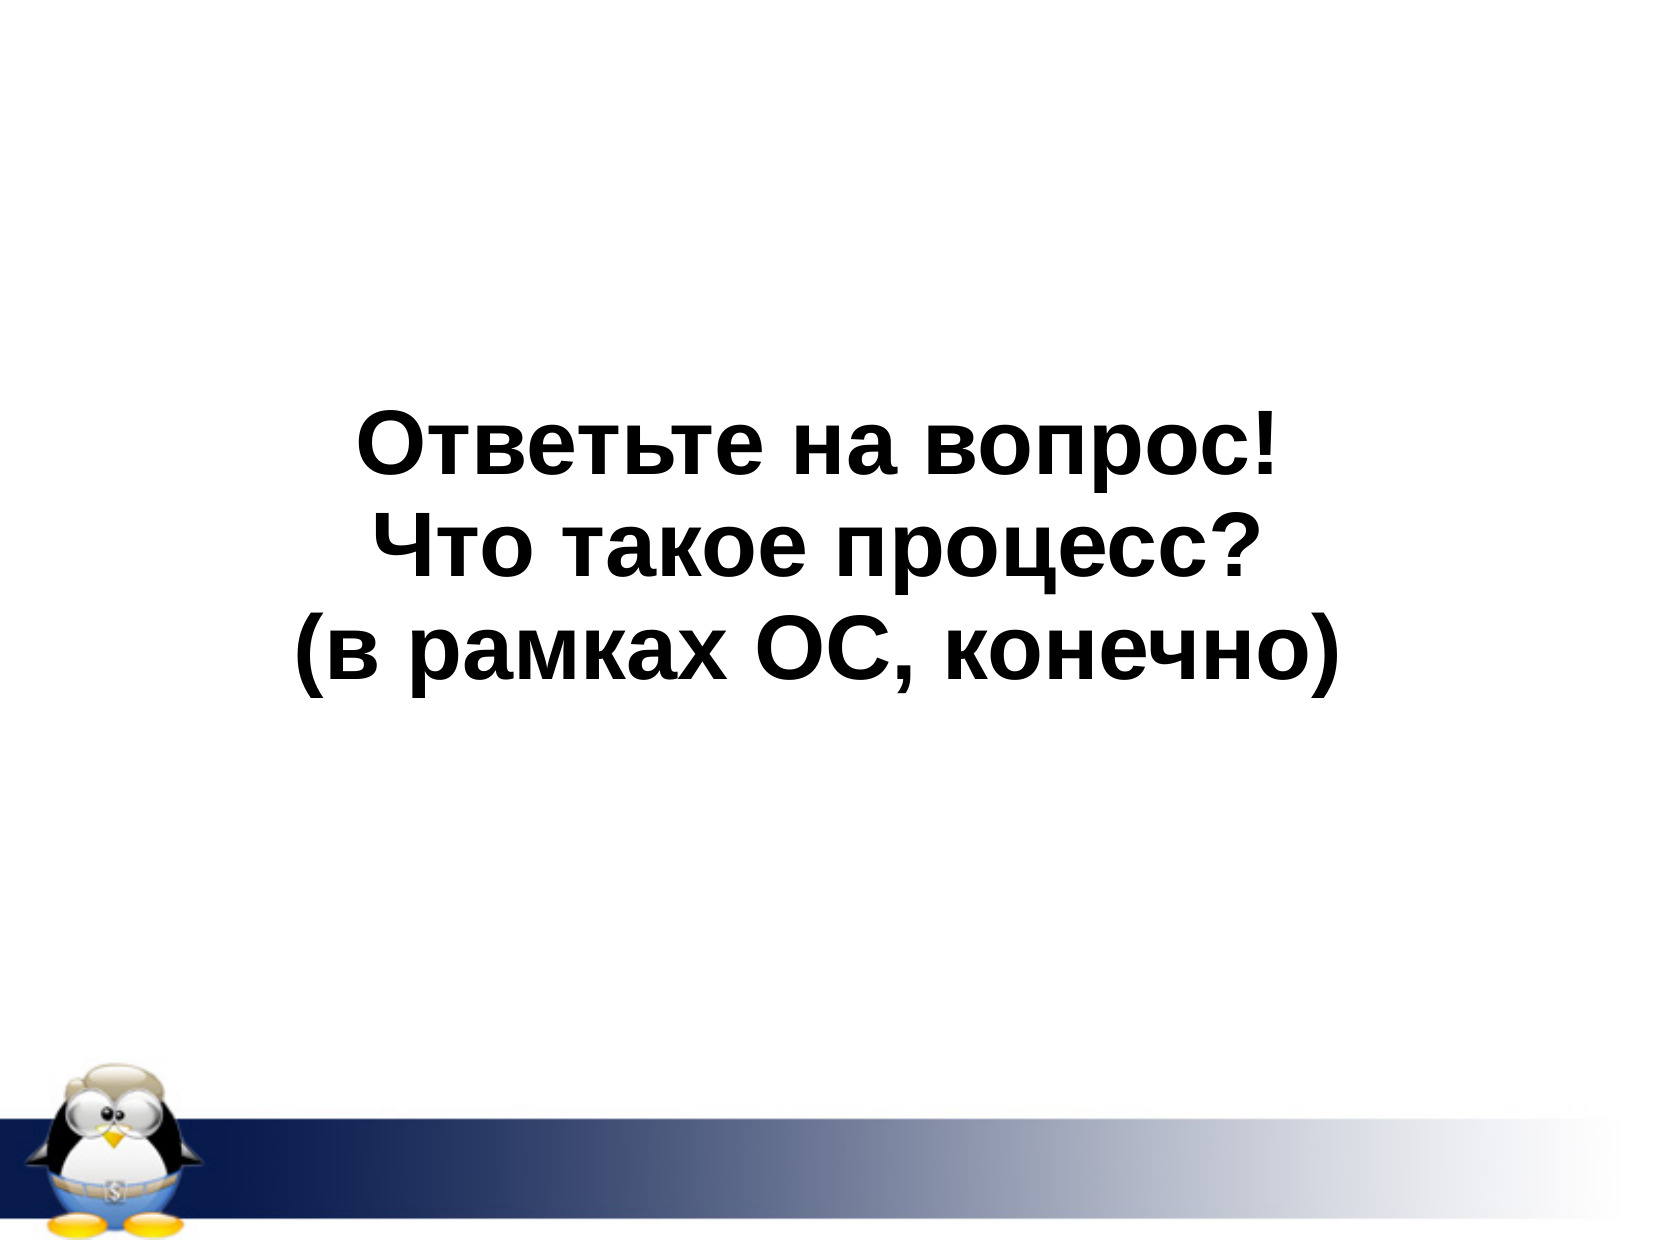

Ответьте на вопрос!
Что такое процесс?
(в рамках ОС, конечно)